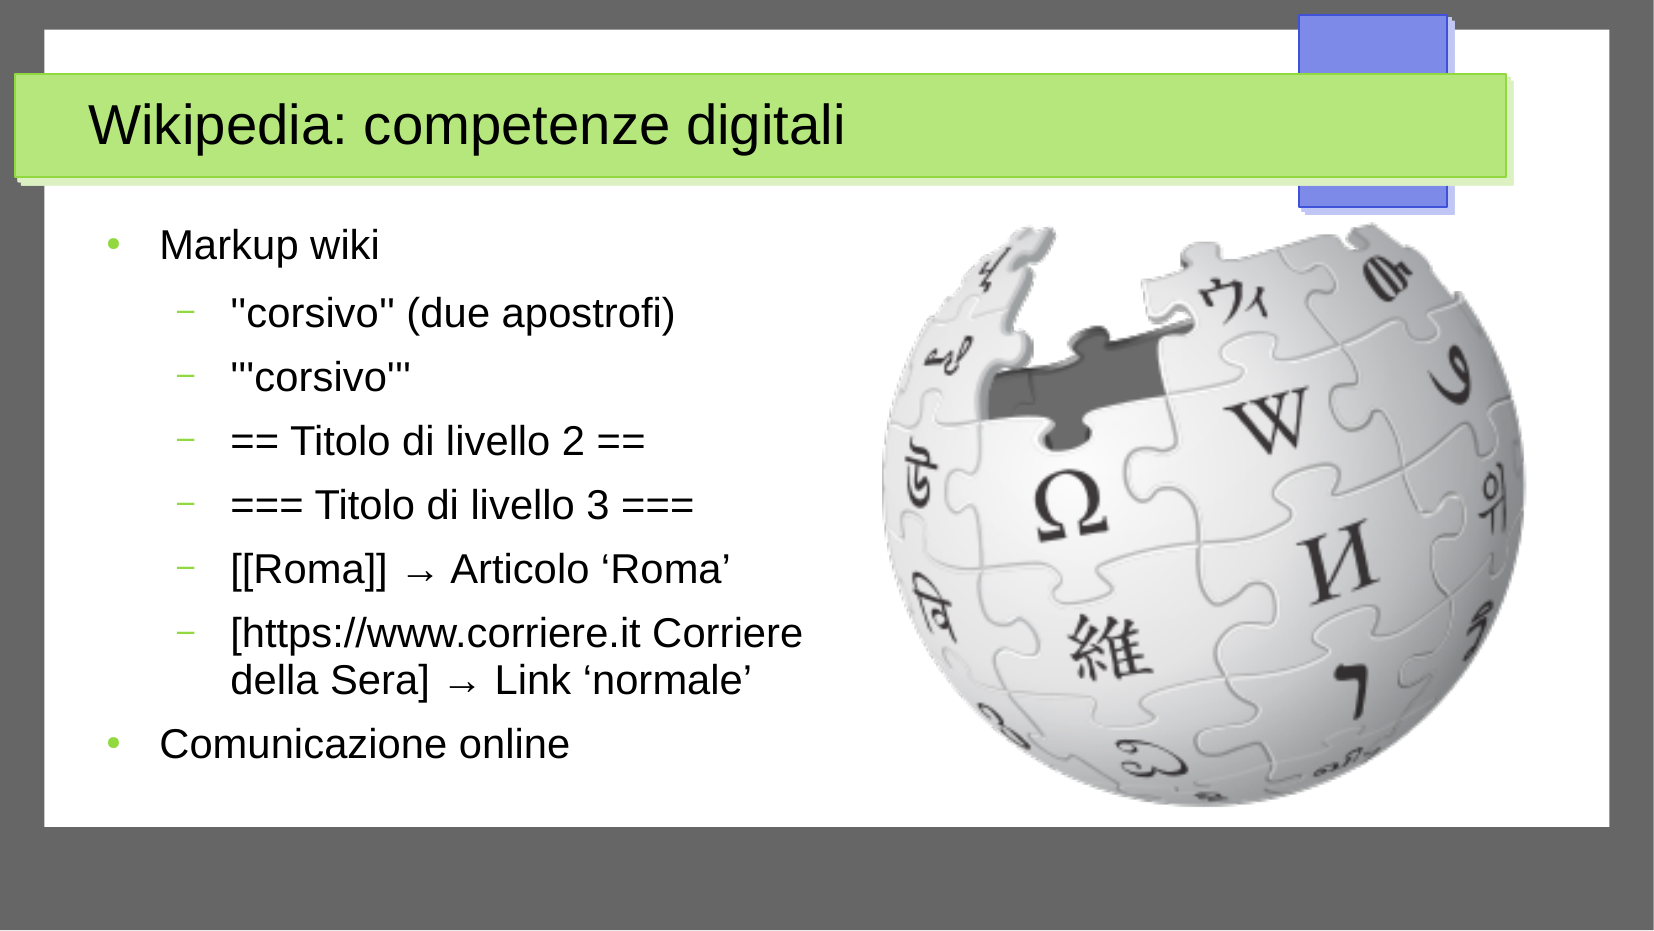

# Wikipedia: competenze digitali
Markup wiki
''corsivo'' (due apostrofi)
'''corsivo'''
== Titolo di livello 2 ==
=== Titolo di livello 3 ===
[[Roma]] → Articolo ‘Roma’
[https://www.corriere.it Corriere della Sera] → Link ‘normale’
Comunicazione online